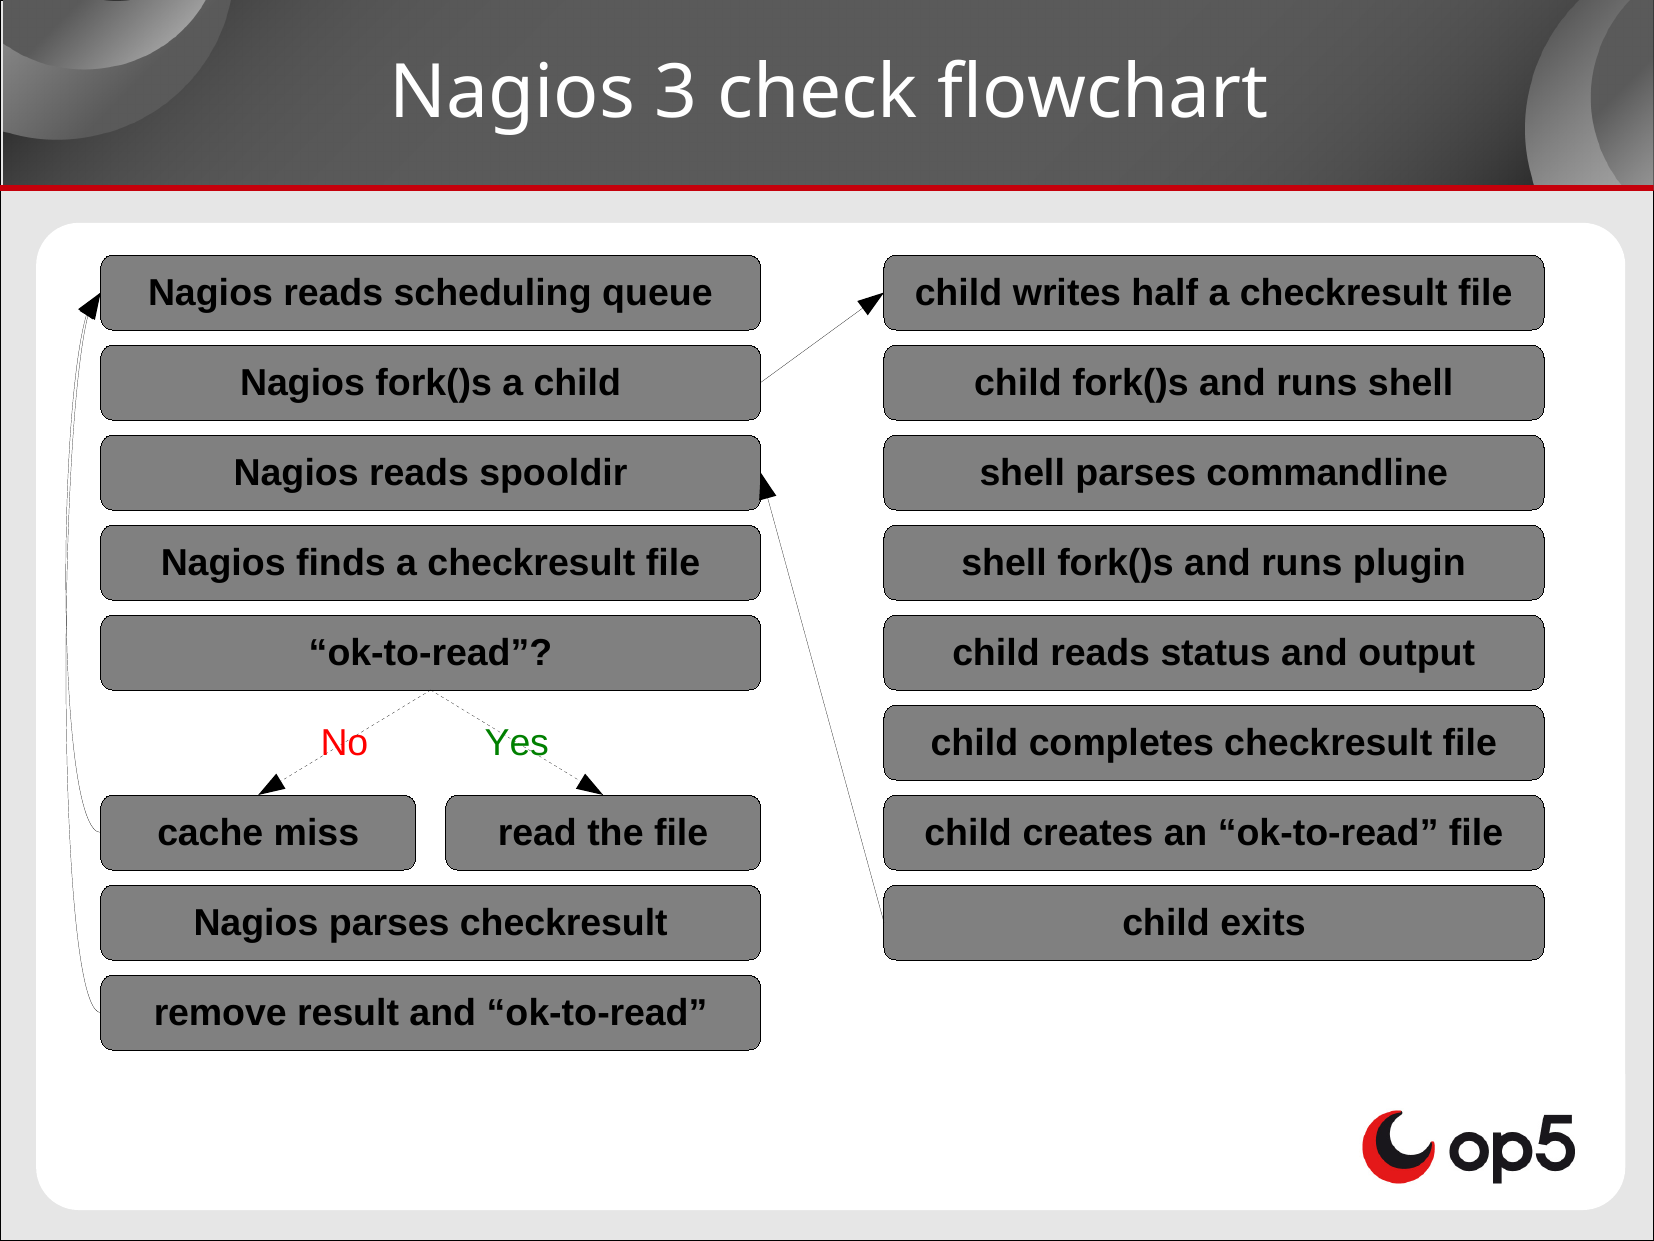

# Nagios 3 check flowchart
Nagios reads scheduling queue
child writes half a checkresult file
Nagios fork()s a child
child fork()s and runs shell
Nagios reads spooldir
shell parses commandline
Nagios finds a checkresult file
shell fork()s and runs plugin
“ok-to-read”?
child reads status and output
child completes checkresult file
cache miss
read the file
child creates an “ok-to-read” file
Nagios parses checkresult
child exits
remove result and “ok-to-read”